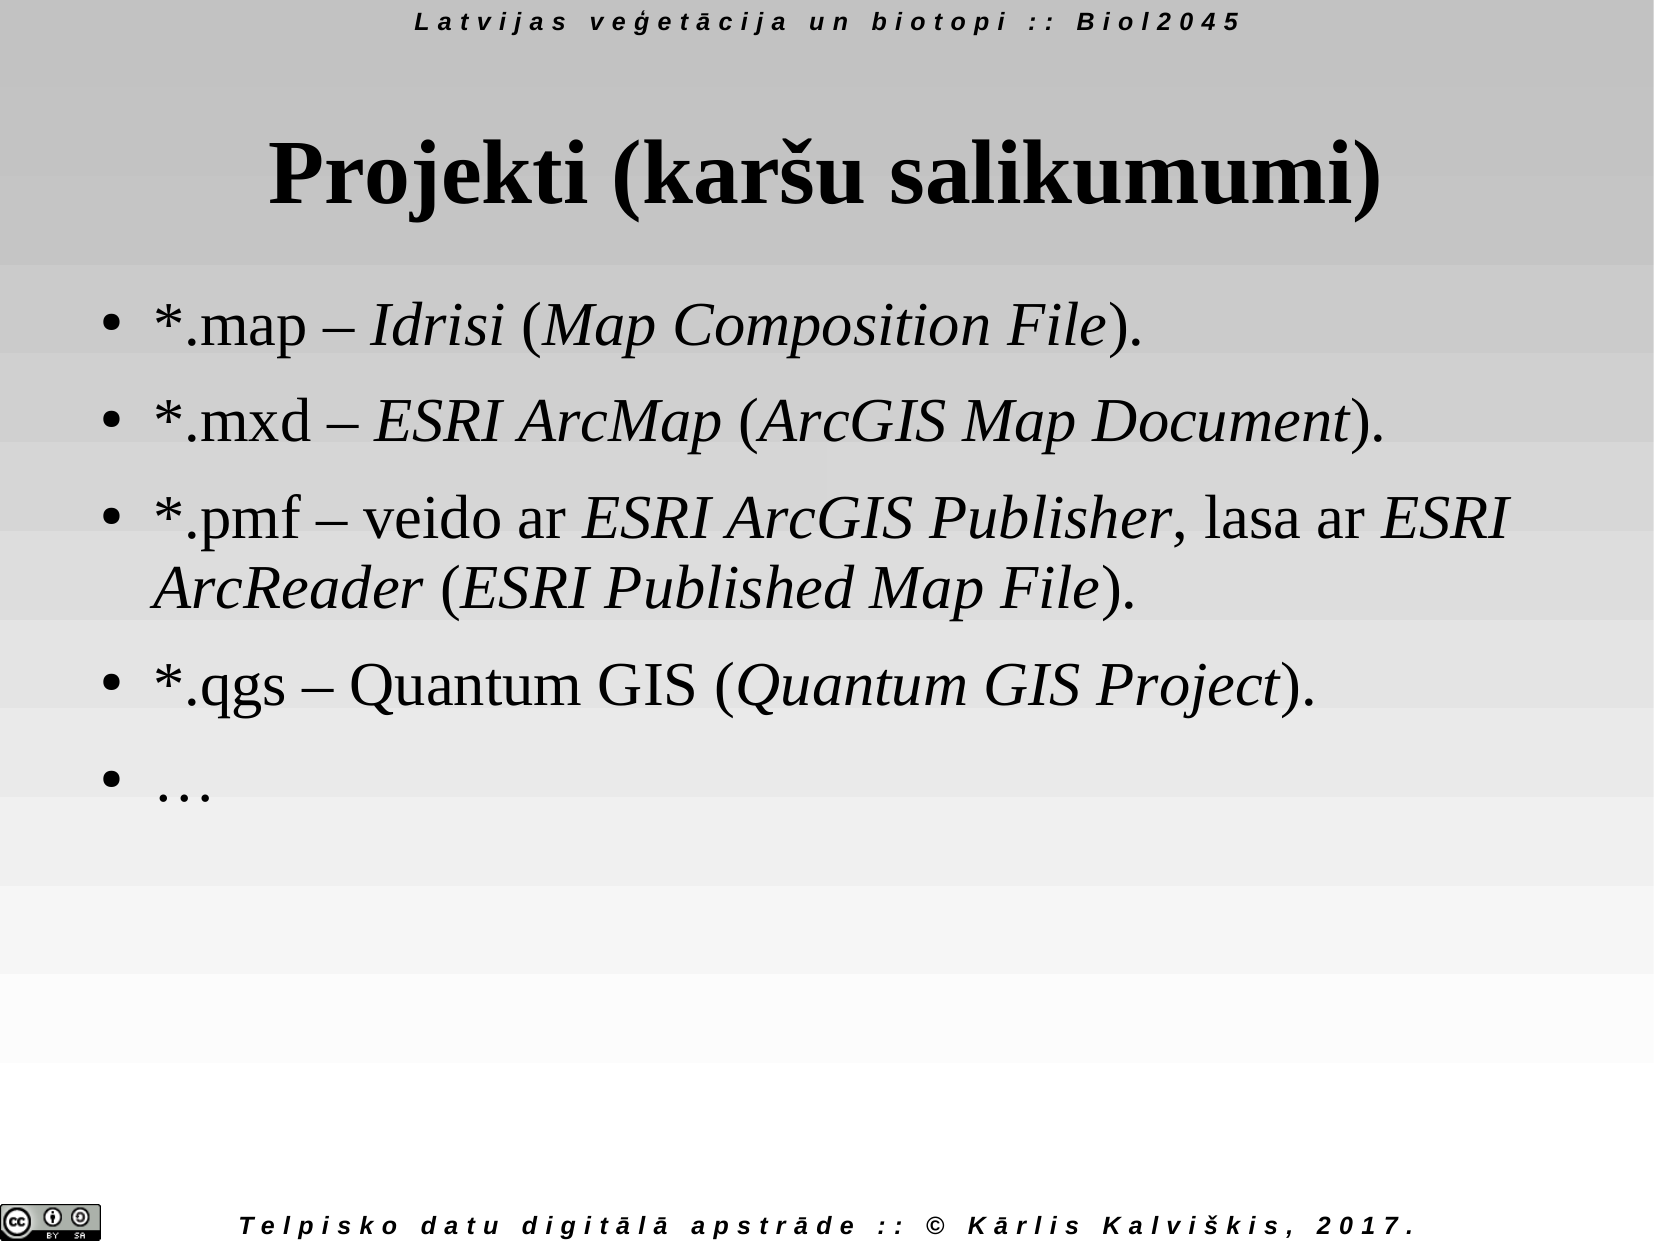

# Projekti (karšu salikumumi)
*.map – Idrisi (Map Composition File).
*.mxd – ESRI ArcMap (ArcGIS Map Document).
*.pmf – veido ar ESRI ArcGIS Publisher, lasa ar ESRI ArcReader (ESRI Published Map File).
*.qgs – Quantum GIS (Quantum GIS Project).
…